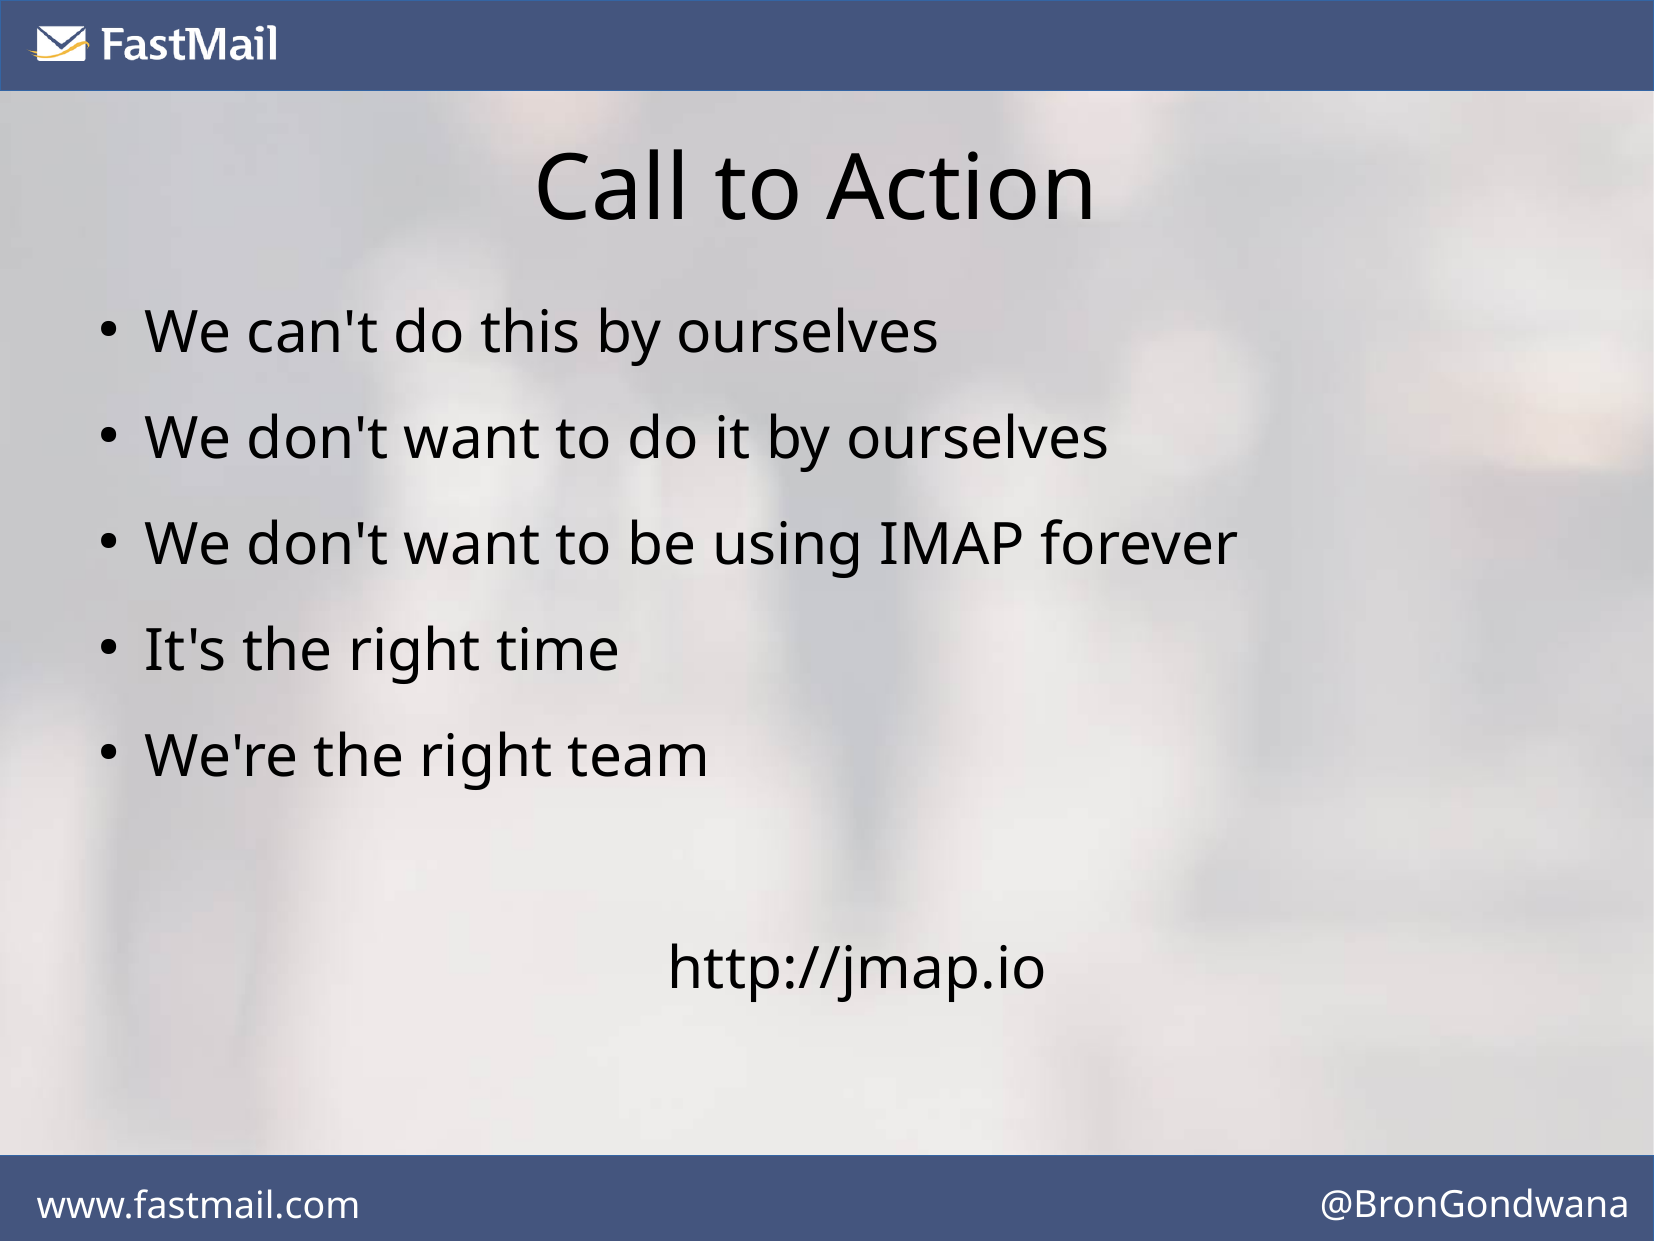

# Call to Action
We can't do this by ourselves
We don't want to do it by ourselves
We don't want to be using IMAP forever
It's the right time
We're the right team
http://jmap.io